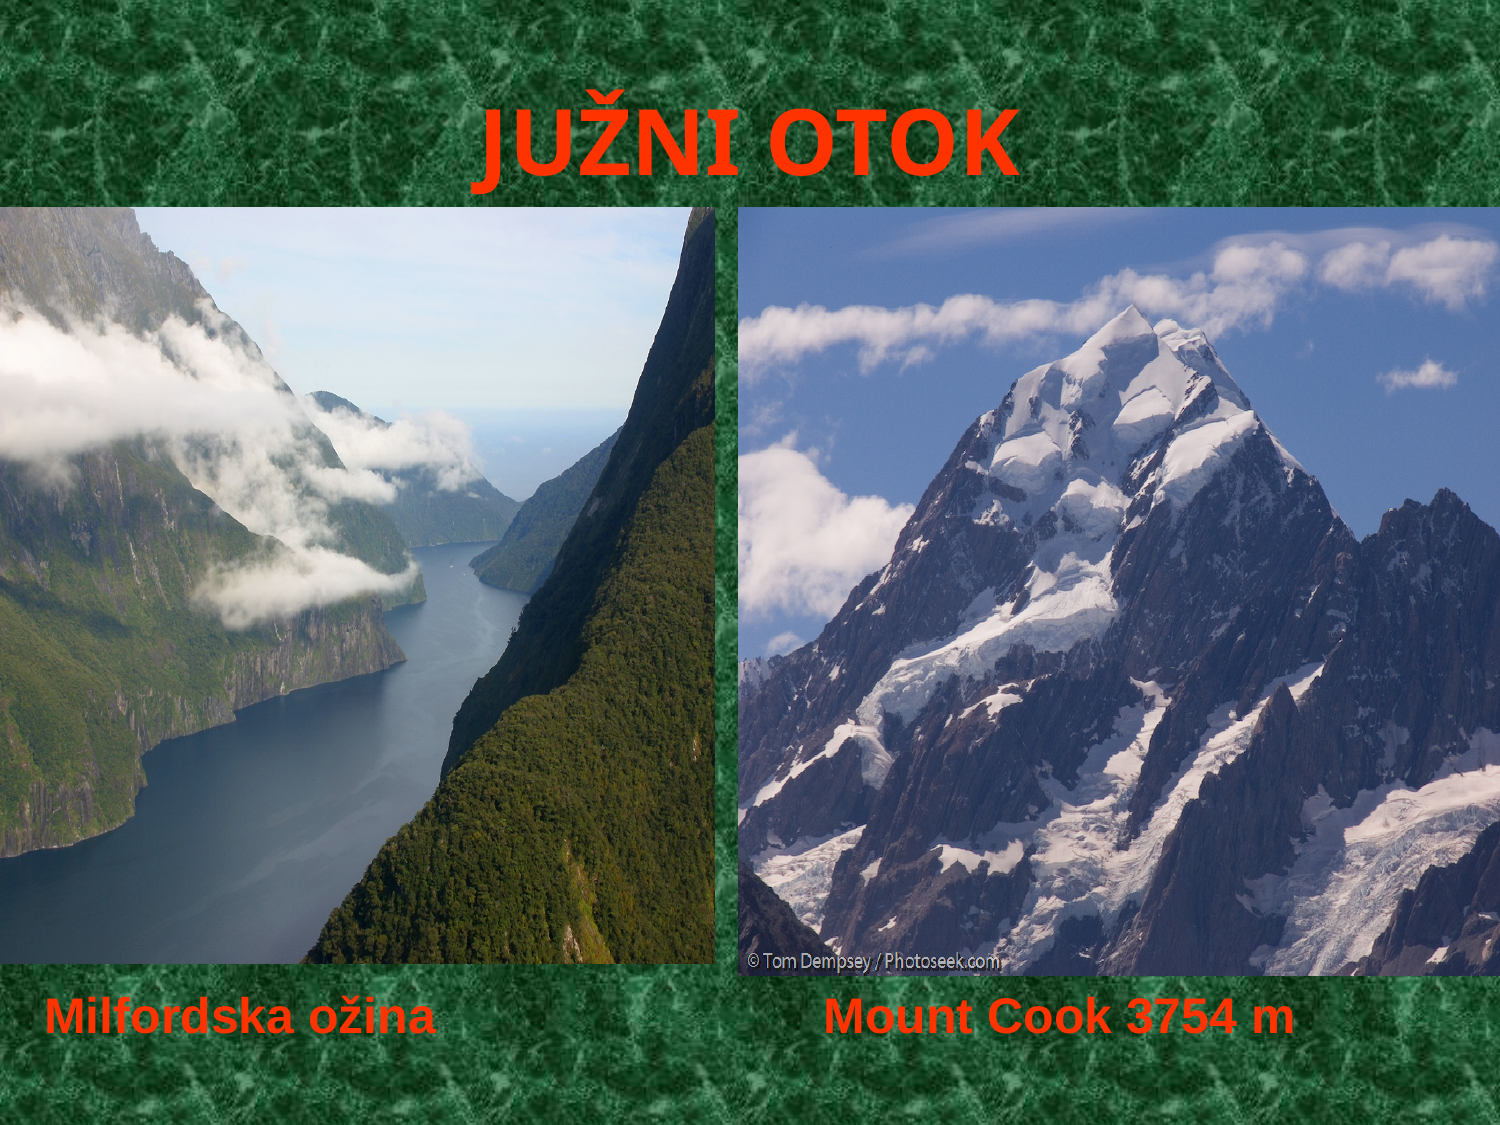

# JUŽNI OTOK
Milfordska ožina
Mount Cook 3754 m